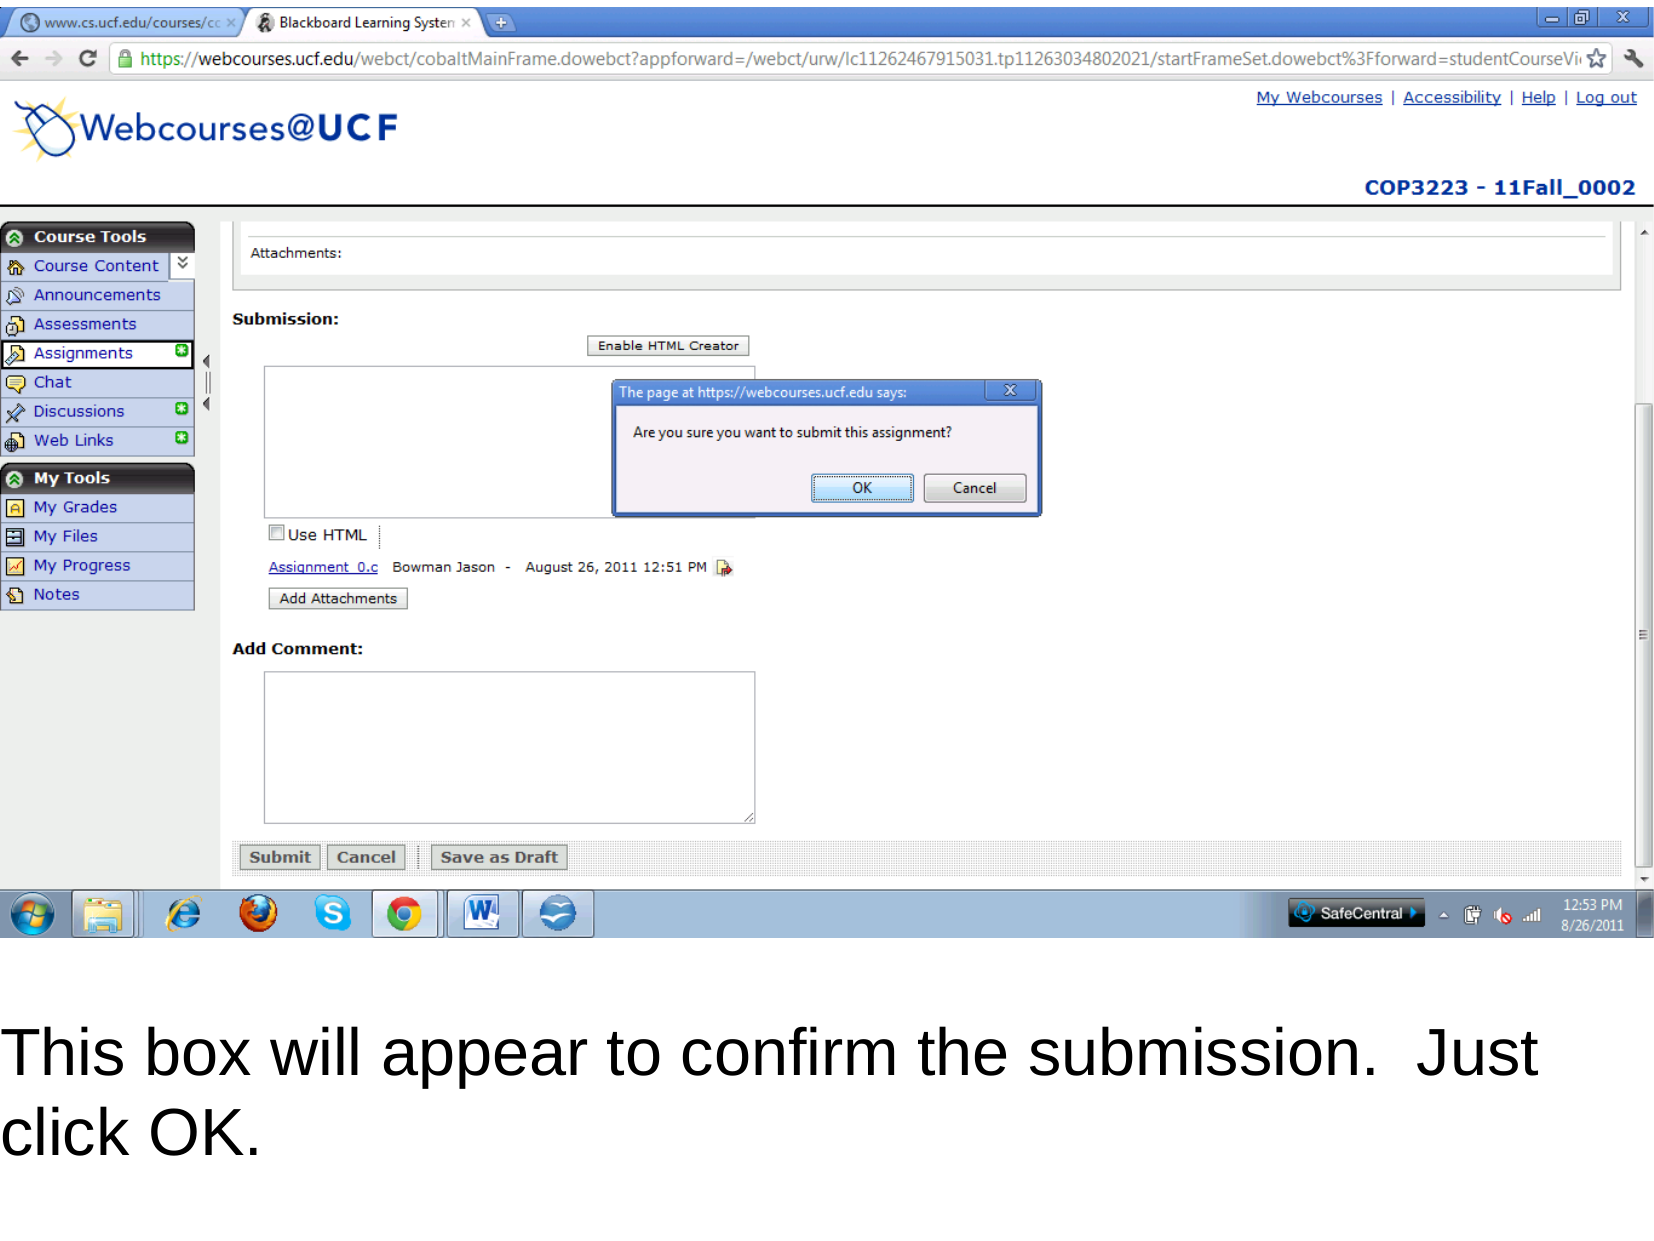

This box will appear to confirm the submission. Just click OK.